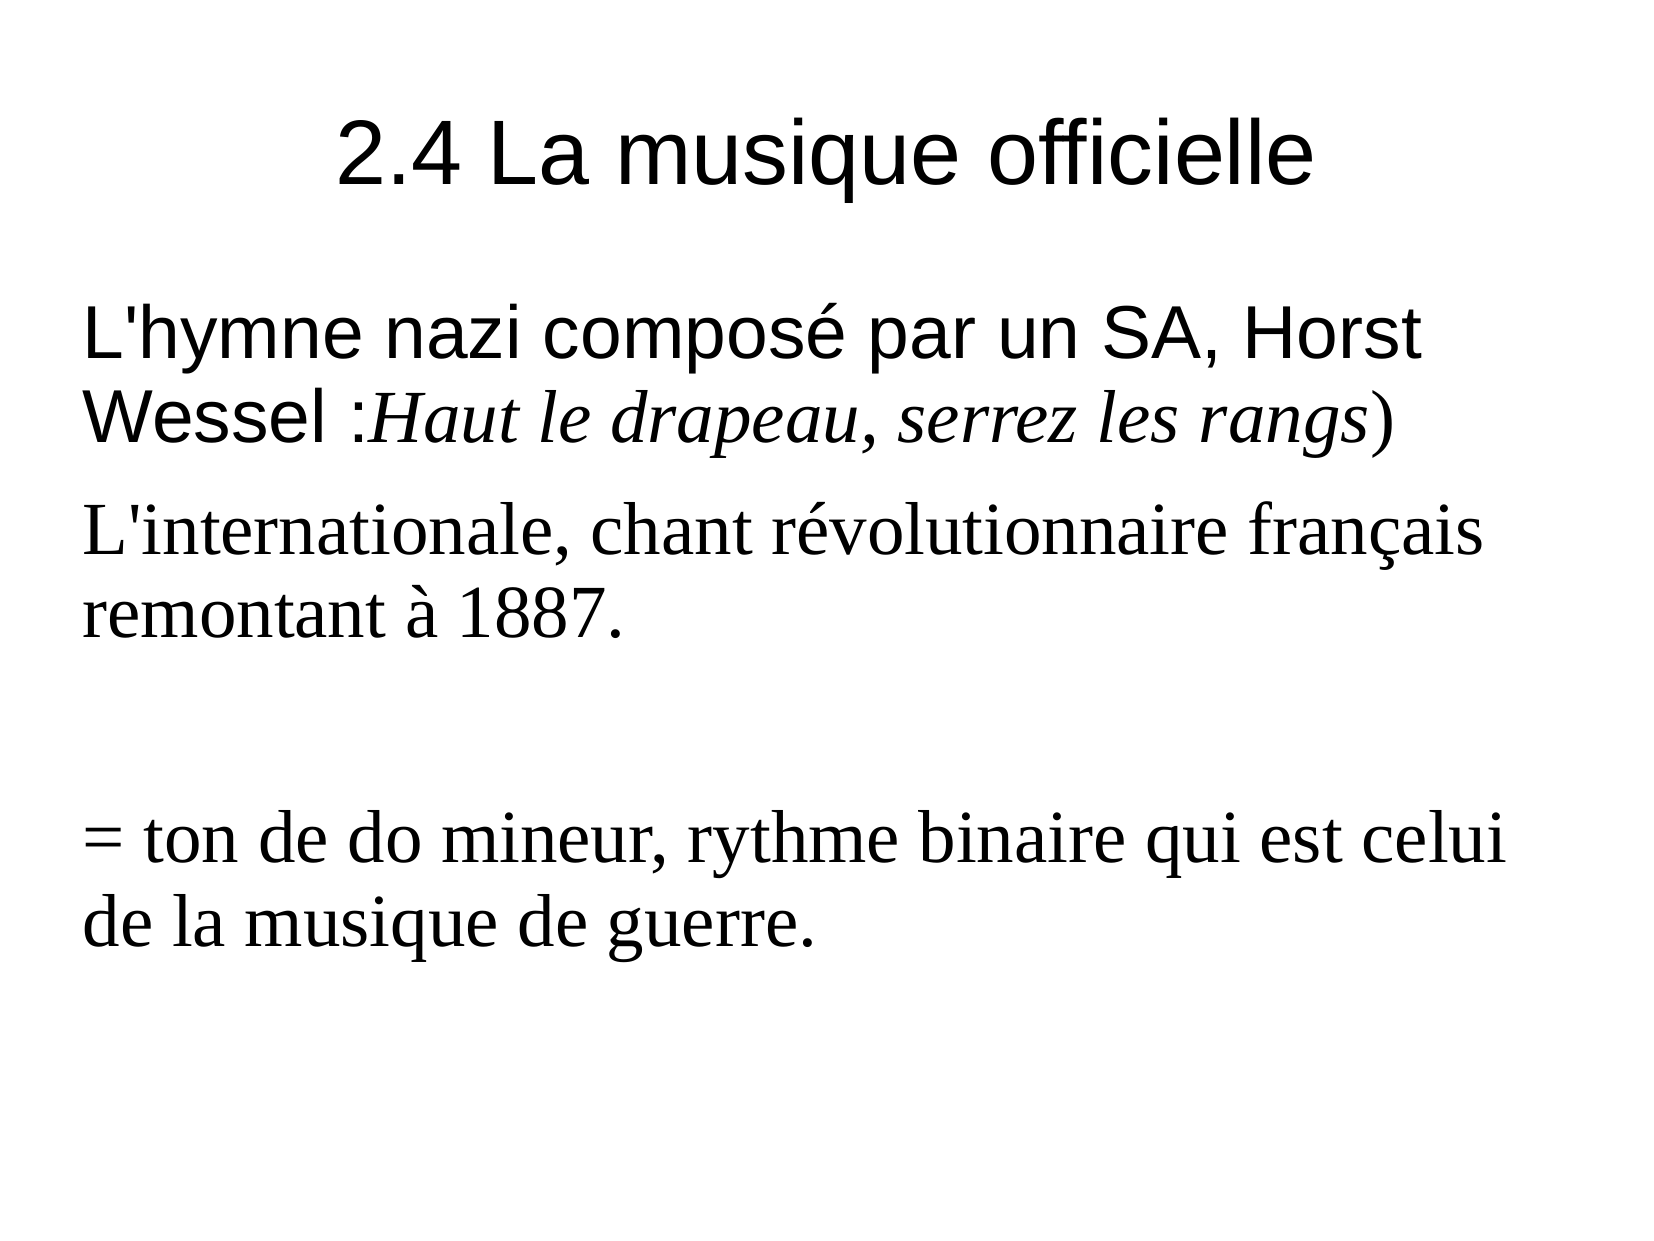

# 2.4 La musique officielle
L'hymne nazi composé par un SA, Horst Wessel :Haut le drapeau, serrez les rangs)
L'internationale, chant révolutionnaire français remontant à 1887.
= ton de do mineur, rythme binaire qui est celui de la musique de guerre.